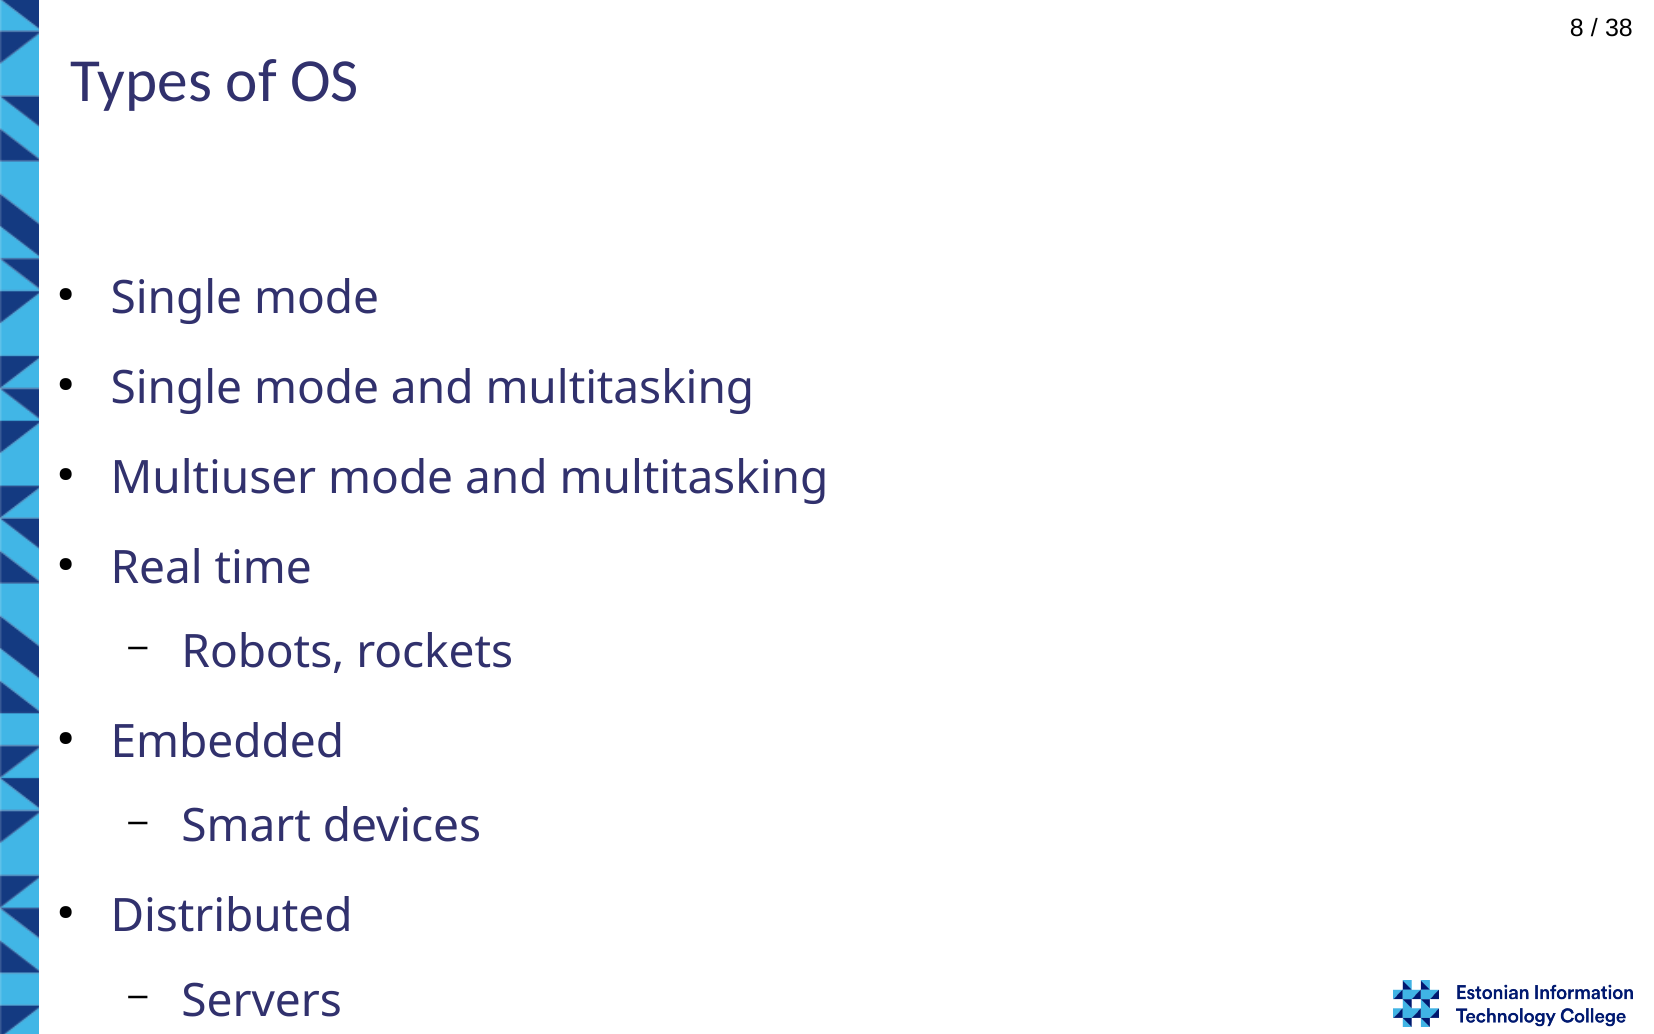

# Types of OS
Single mode
Single mode and multitasking
Multiuser mode and multitasking
Real time
Robots, rockets
Embedded
Smart devices
Distributed
Servers